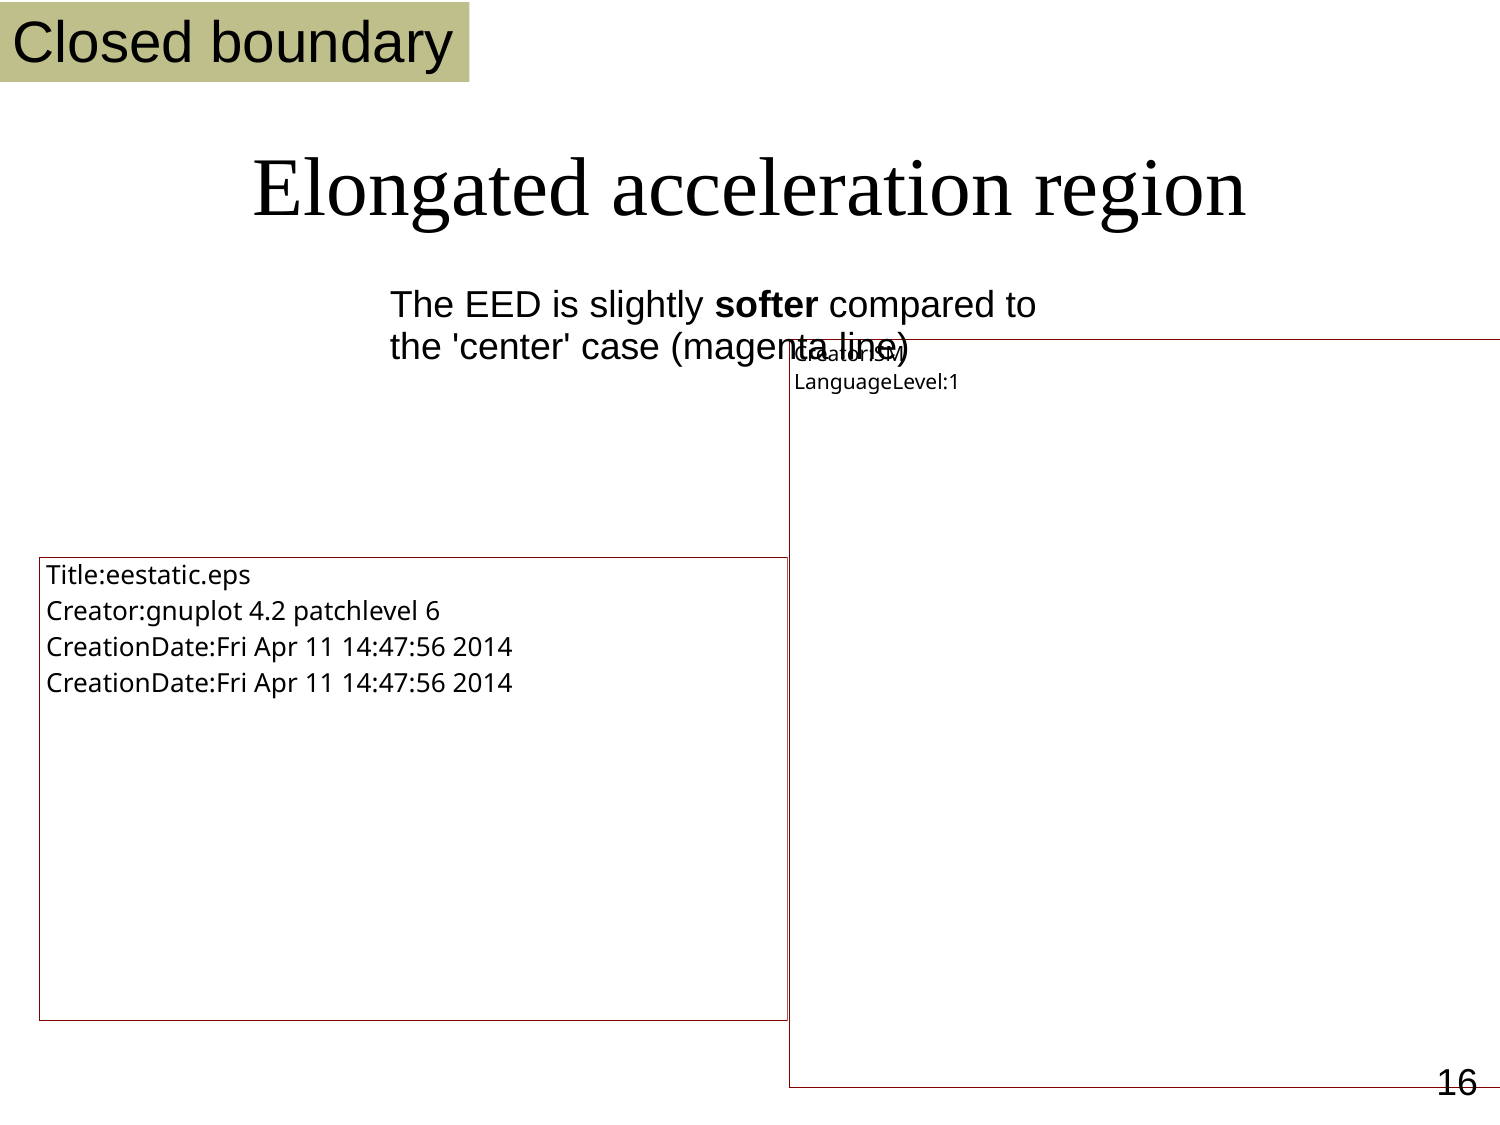

Closed boundary
# Elongated acceleration region
The EED is slightly softer compared to
the 'center' case (magenta line)